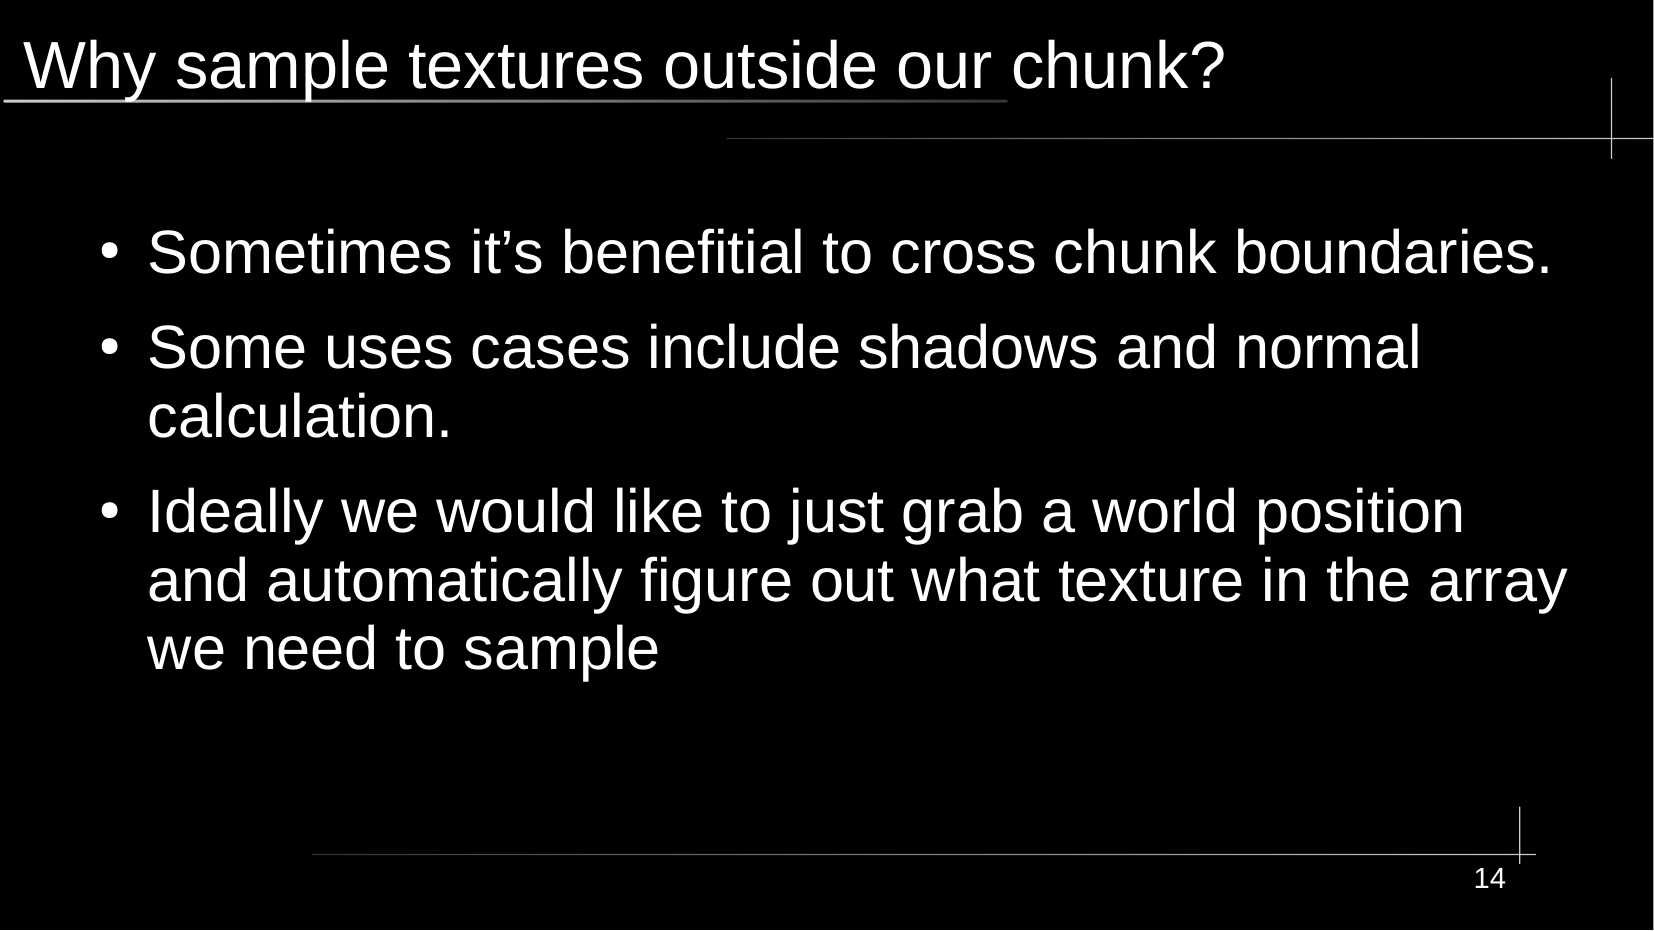

# Why sample textures outside our chunk?
Sometimes it’s benefitial to cross chunk boundaries.
Some uses cases include shadows and normal calculation.
Ideally we would like to just grab a world position and automatically figure out what texture in the array we need to sample
14